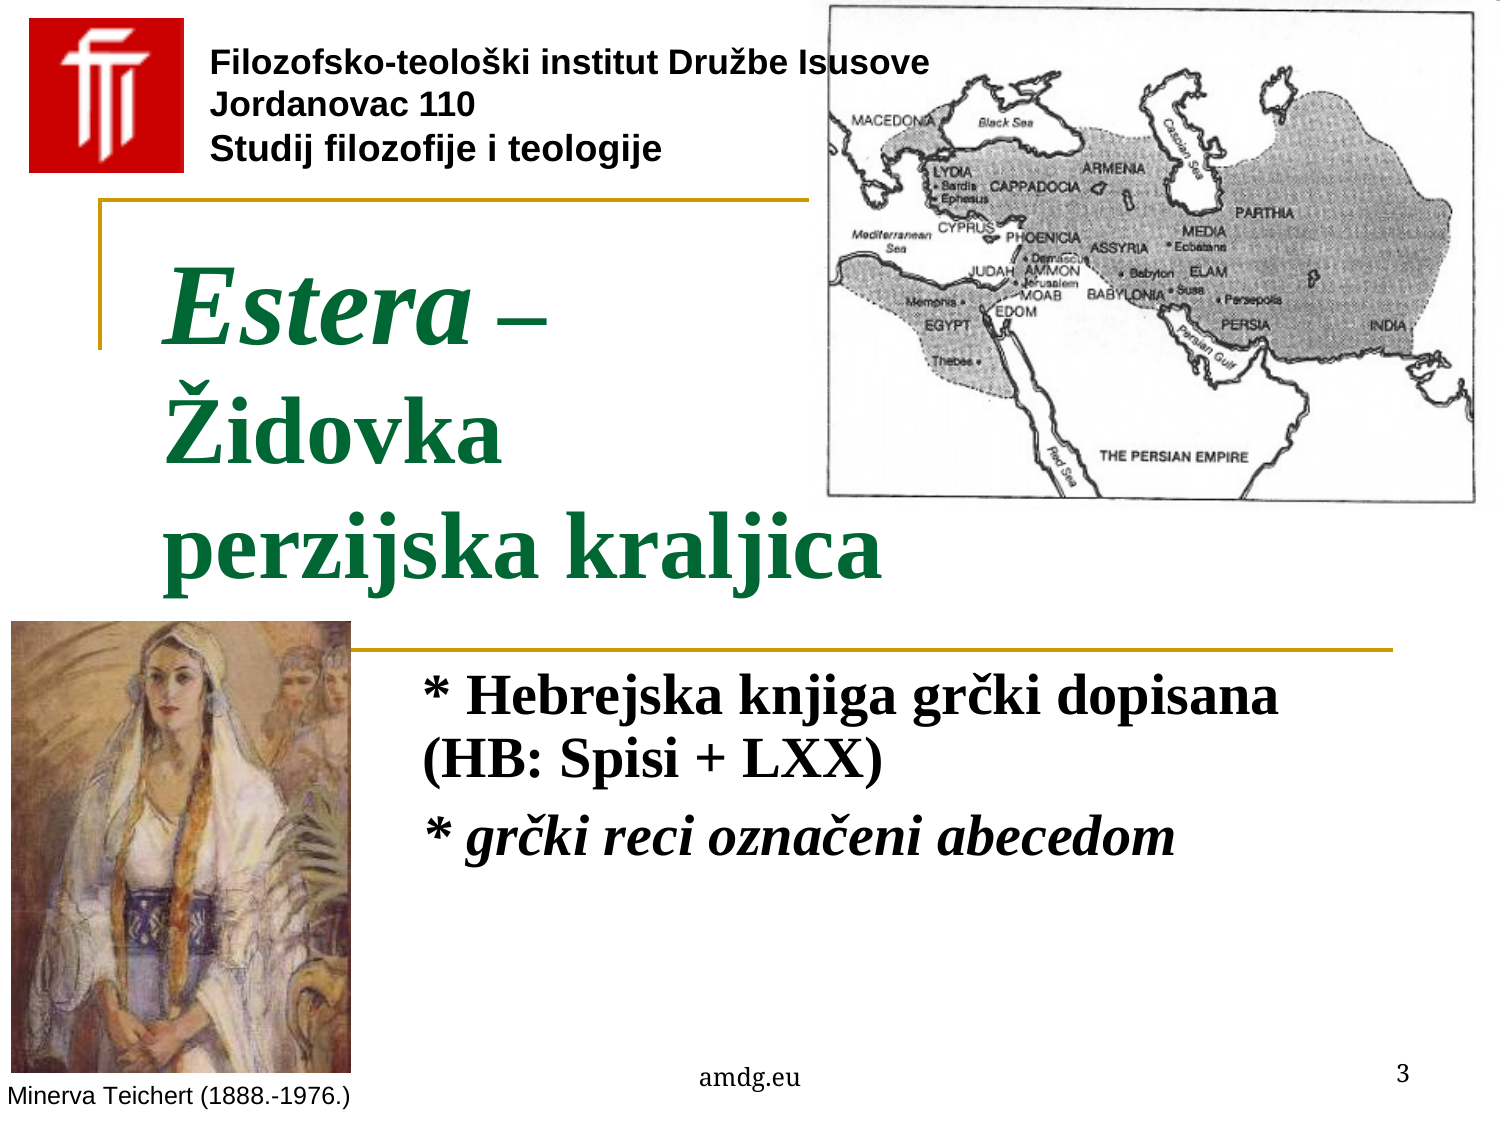

Filozofsko-teološki institut Družbe Isusove
Jordanovac 110
Studij filozofije i teologije
# Estera – Židovka perzijska kraljica
* Hebrejska knjiga grčki dopisana
(HB: Spisi + LXX)
* grčki reci označeni abecedom
amdg.eu
Minerva Teichert (1888.-1976.)